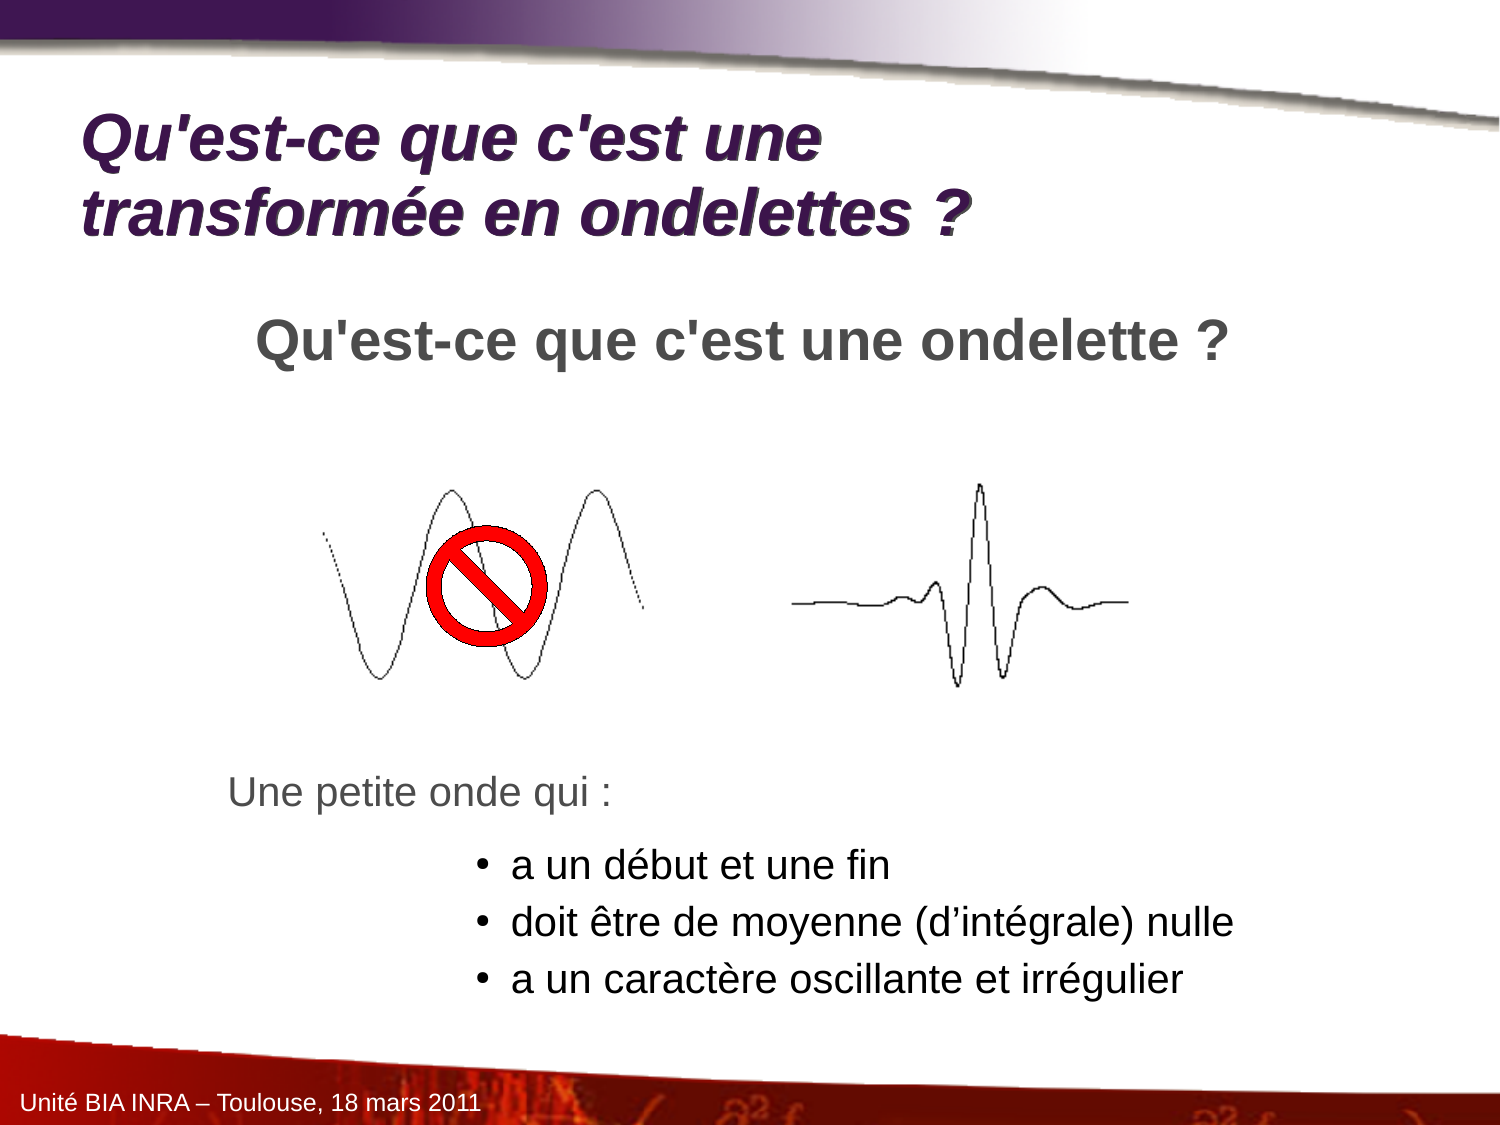

Qu'est-ce que c'est une transformée en ondelettes ?
# Qu'est-ce que c'est une ondelette ?
Une petite onde qui :
a un début et une fin
doit être de moyenne (d’intégrale) nulle
a un caractère oscillante et irrégulier